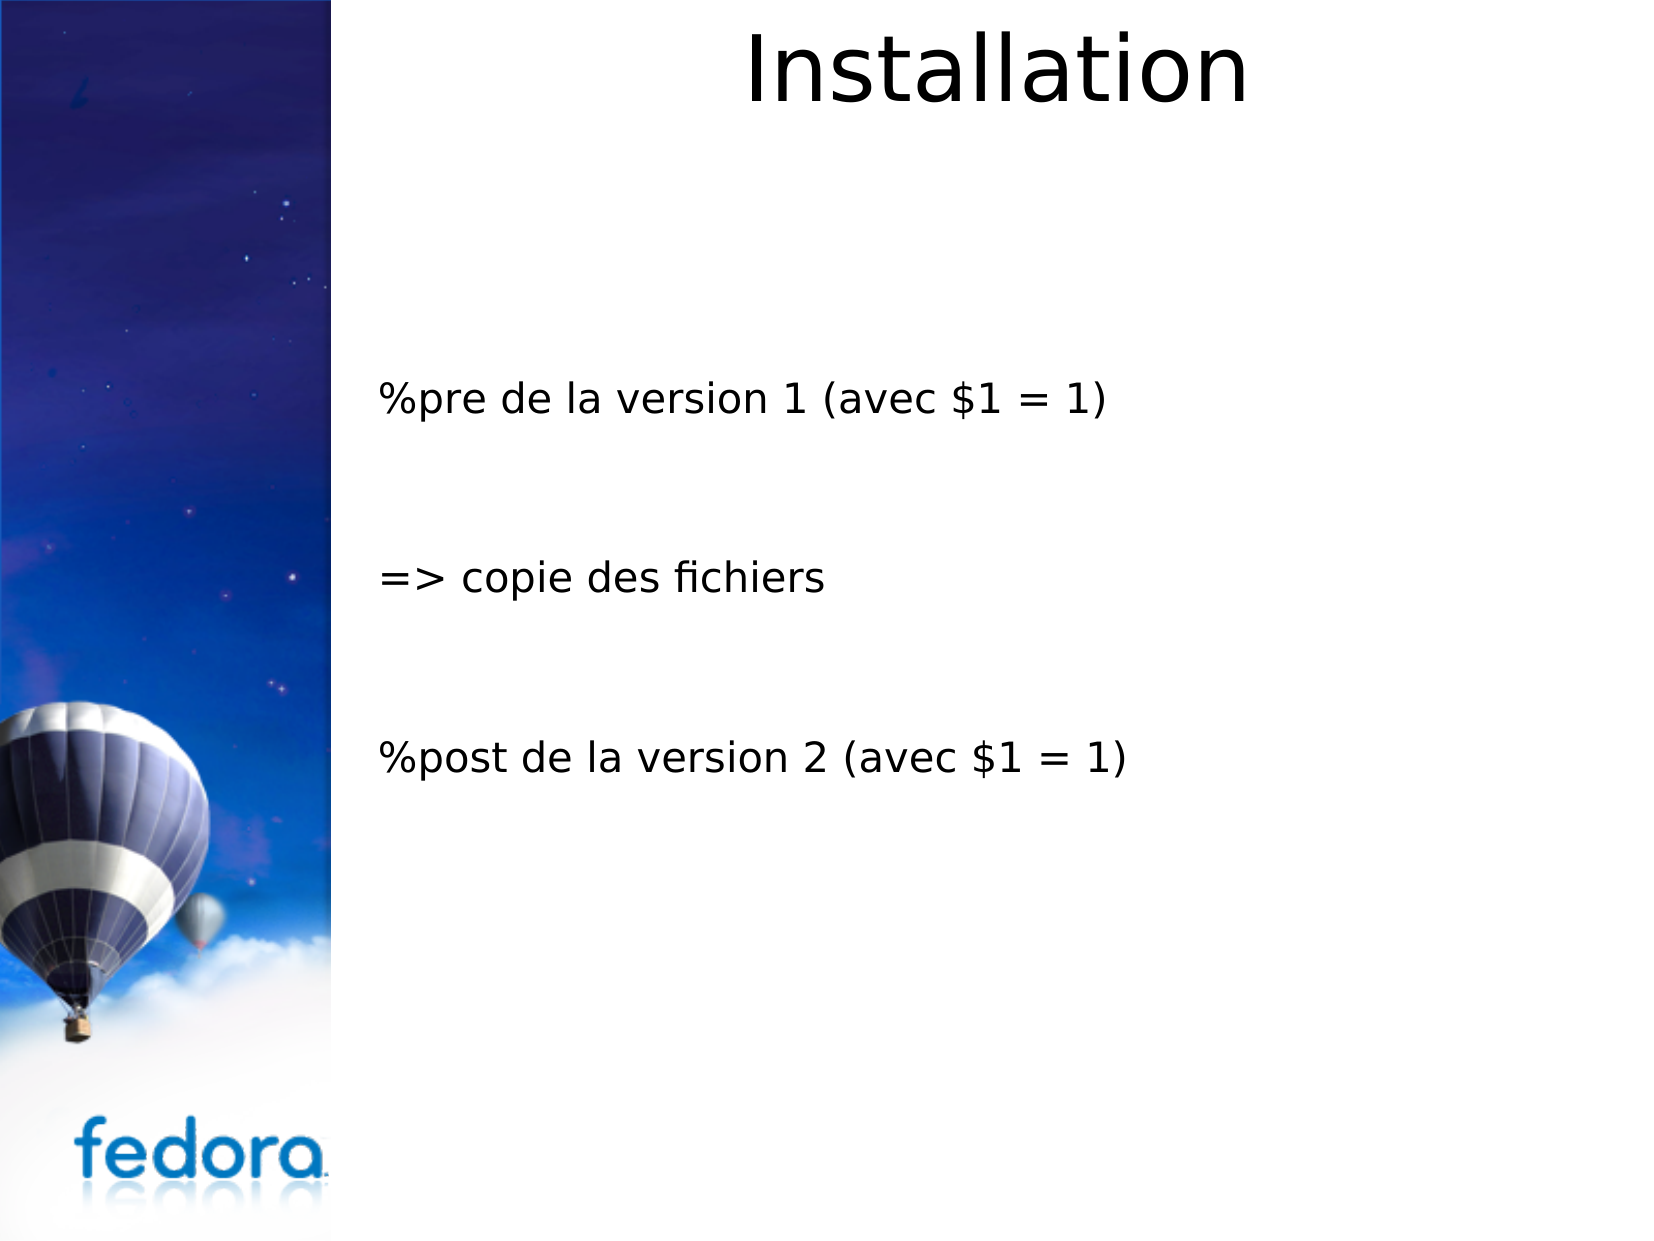

# Installation
%pre de la version 1 (avec $1 = 1)
=> copie des fichiers
%post de la version 2 (avec $1 = 1)